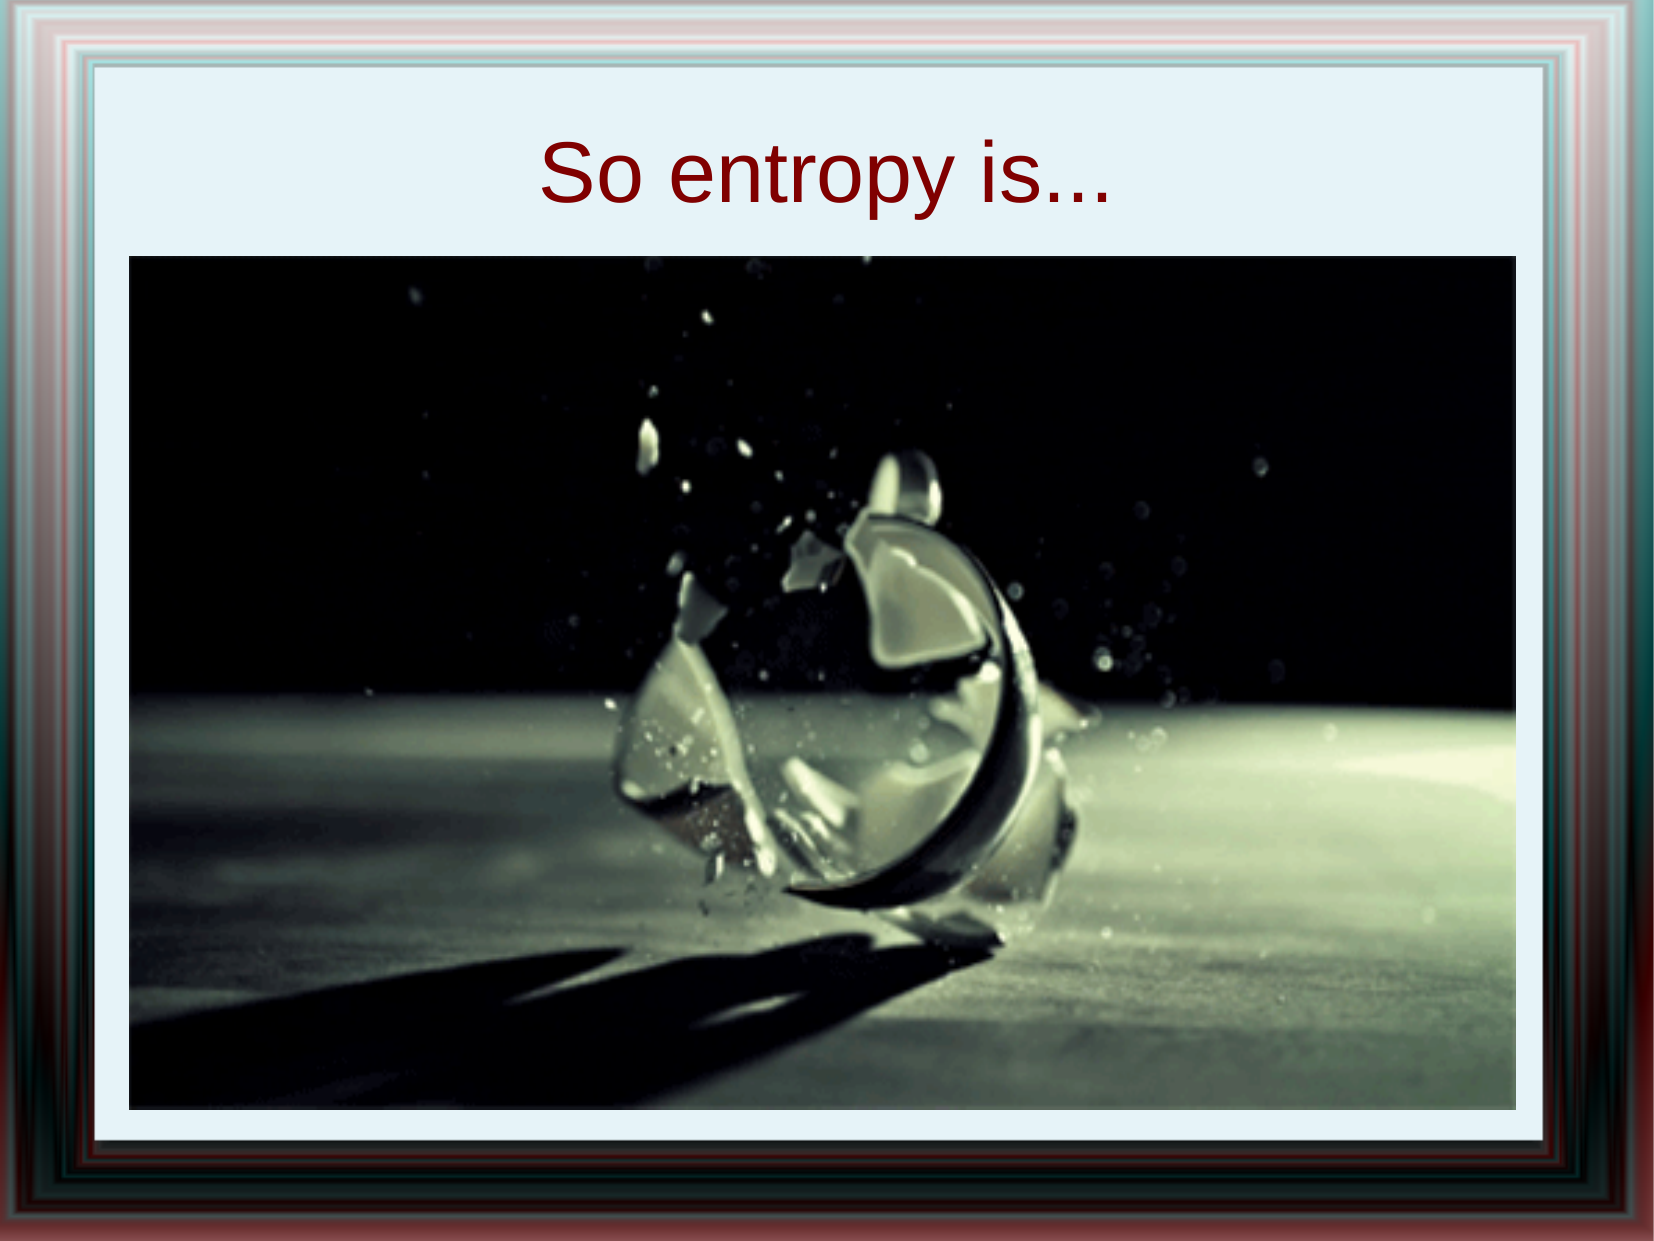

# So entropy is...
Dissipated energy
Non-useful energy
Disorder
… Information?